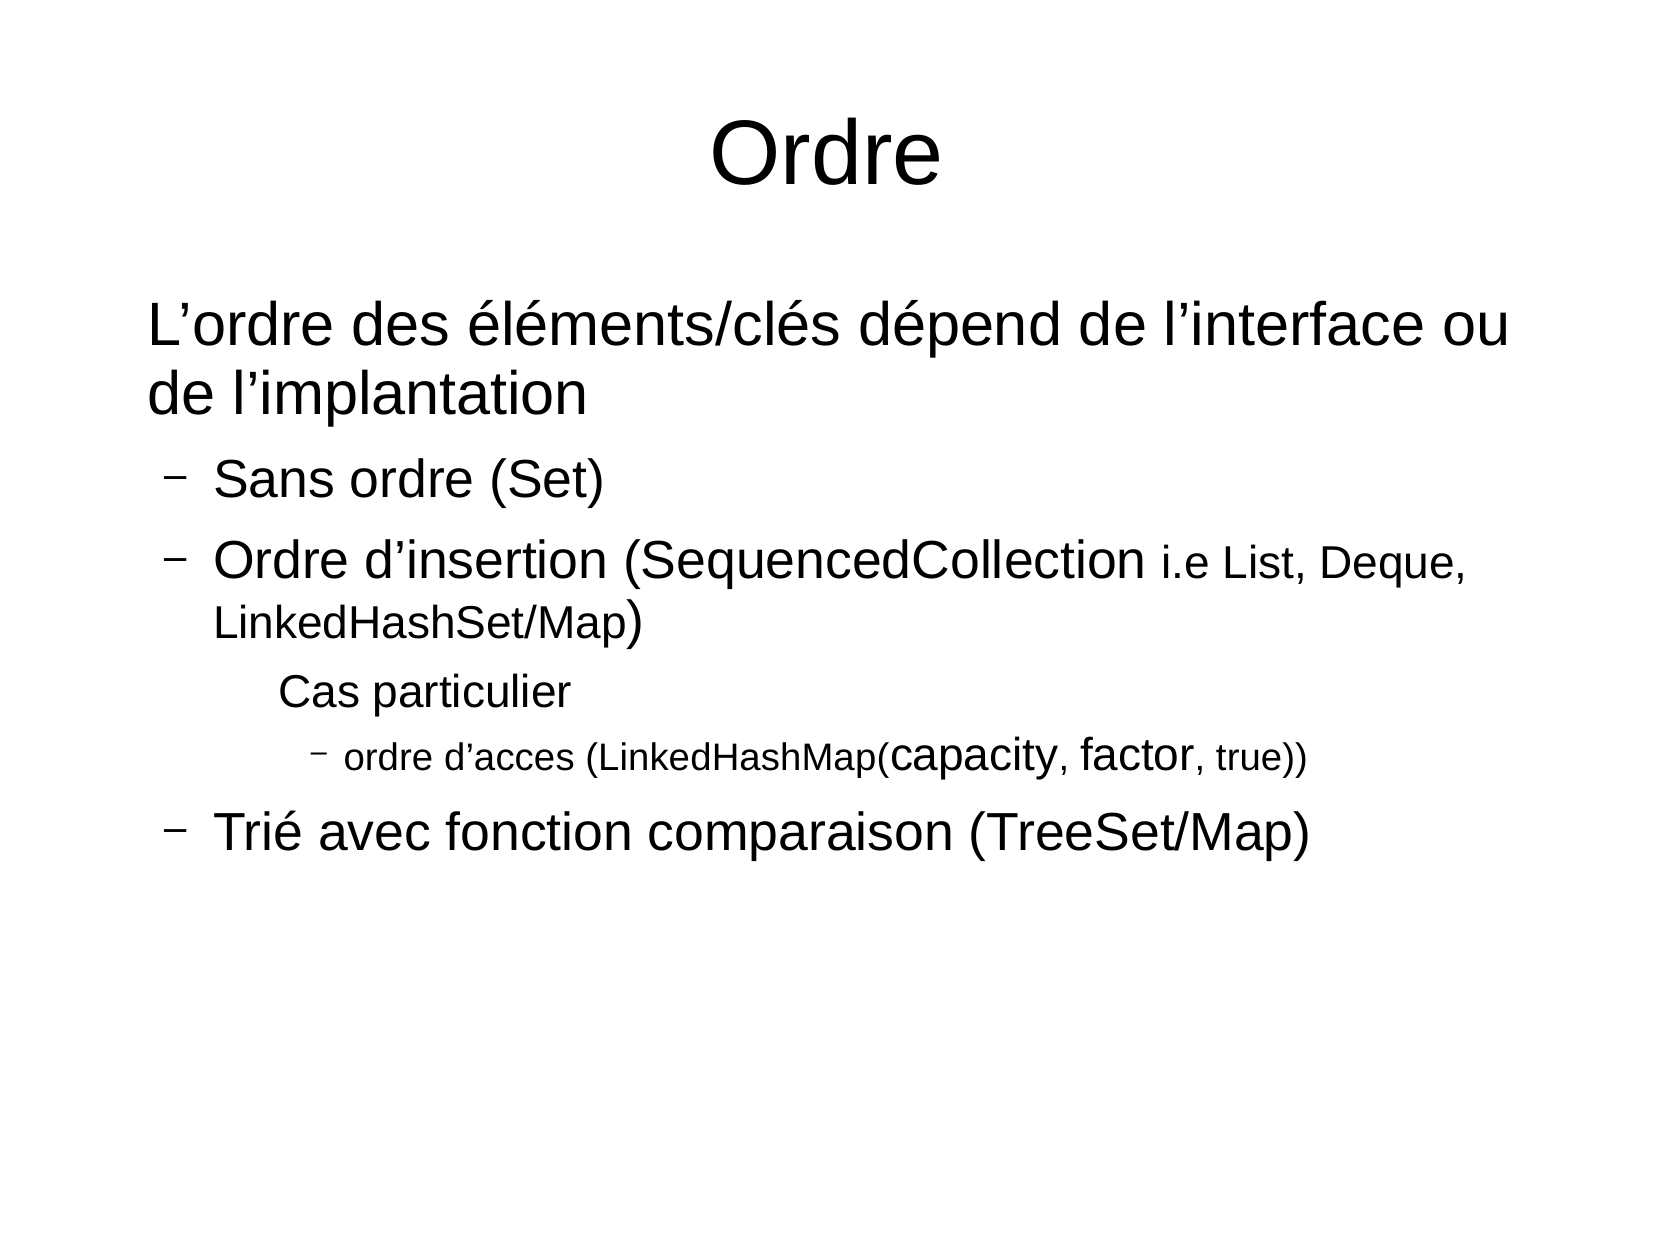

# Ordre
L’ordre des éléments/clés dépend de l’interface ou de l’implantation
Sans ordre (Set)
Ordre d’insertion (SequencedCollection i.e List, Deque, LinkedHashSet/Map)
Cas particulier
ordre d’acces (LinkedHashMap(capacity, factor, true))
Trié avec fonction comparaison (TreeSet/Map)